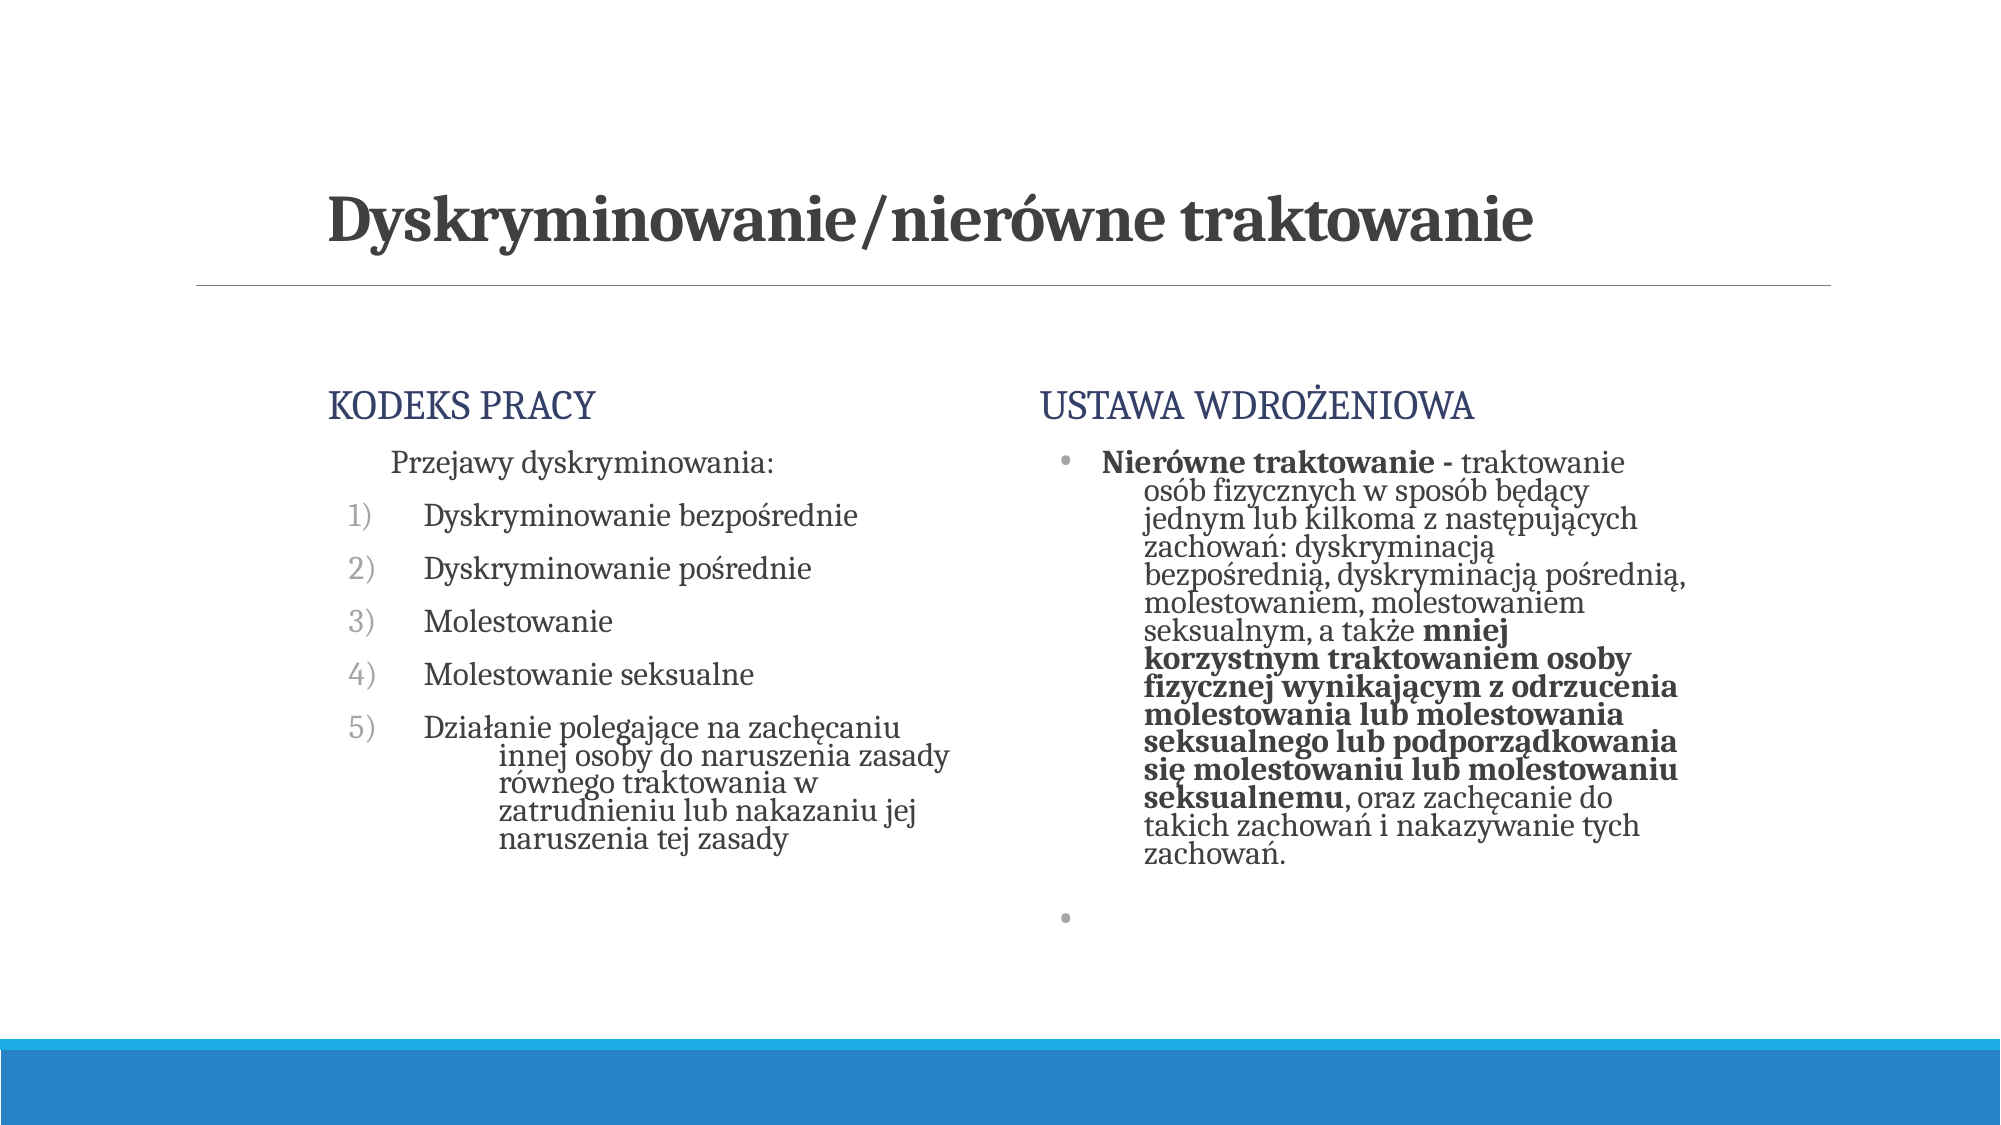

# Dyskryminowanie/nierówne traktowanie
Kodeks pracy
Ustawa wdrożeniowa
Przejawy dyskryminowania:
Dyskryminowanie bezpośrednie
Dyskryminowanie pośrednie
Molestowanie
Molestowanie seksualne
Działanie polegające na zachęcaniu innej osoby do naruszenia zasady równego traktowania w zatrudnieniu lub nakazaniu jej naruszenia tej zasady
Nierówne traktowanie - traktowanie osób fizycznych w sposób będący jednym lub kilkoma z następujących zachowań: dyskryminacją bezpośrednią, dyskryminacją pośrednią, molestowaniem, molestowaniem seksualnym, a także mniej korzystnym traktowaniem osoby fizycznej wynikającym z odrzucenia molestowania lub molestowania seksualnego lub podporządkowania się molestowaniu lub molestowaniu seksualnemu, oraz zachęcanie do takich zachowań i nakazywanie tych zachowań.